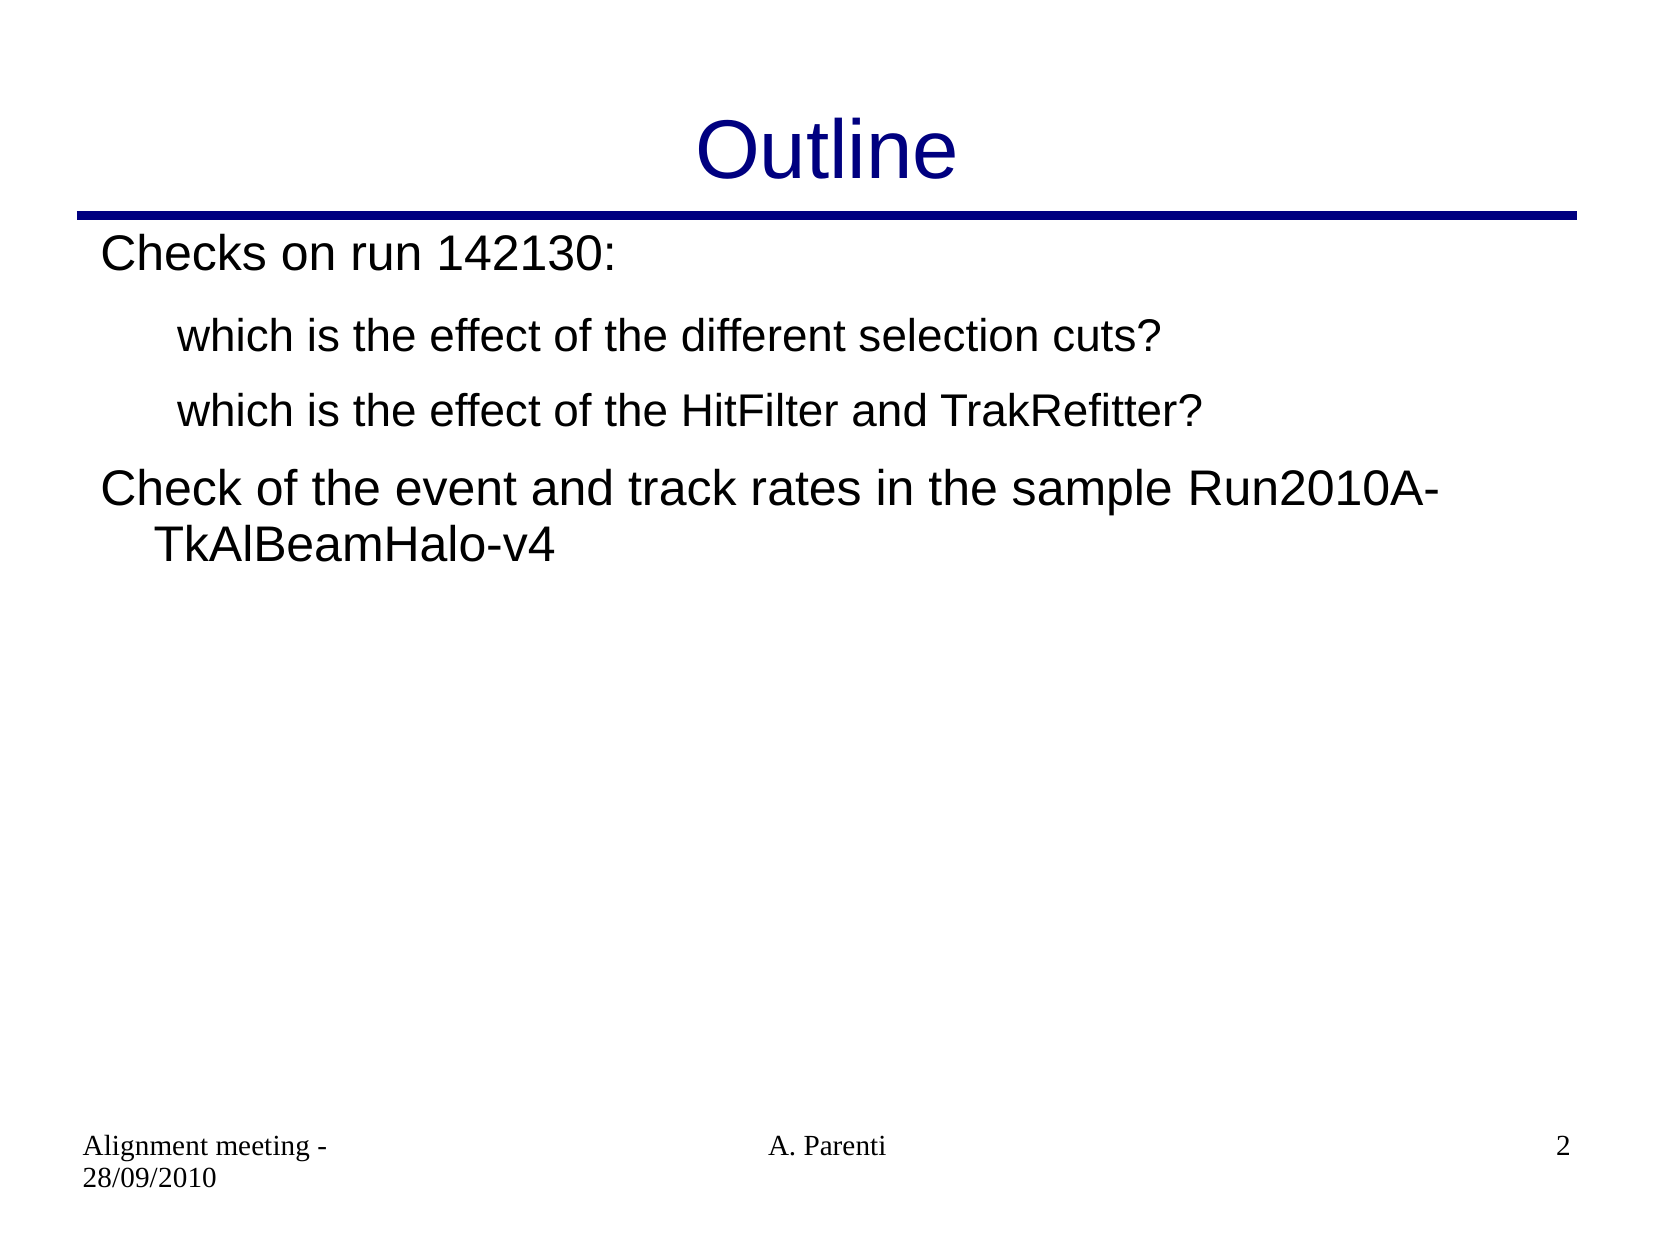

# Outline
Checks on run 142130:
which is the effect of the different selection cuts?
which is the effect of the HitFilter and TrakRefitter?
Check of the event and track rates in the sample Run2010A-TkAlBeamHalo-v4
2